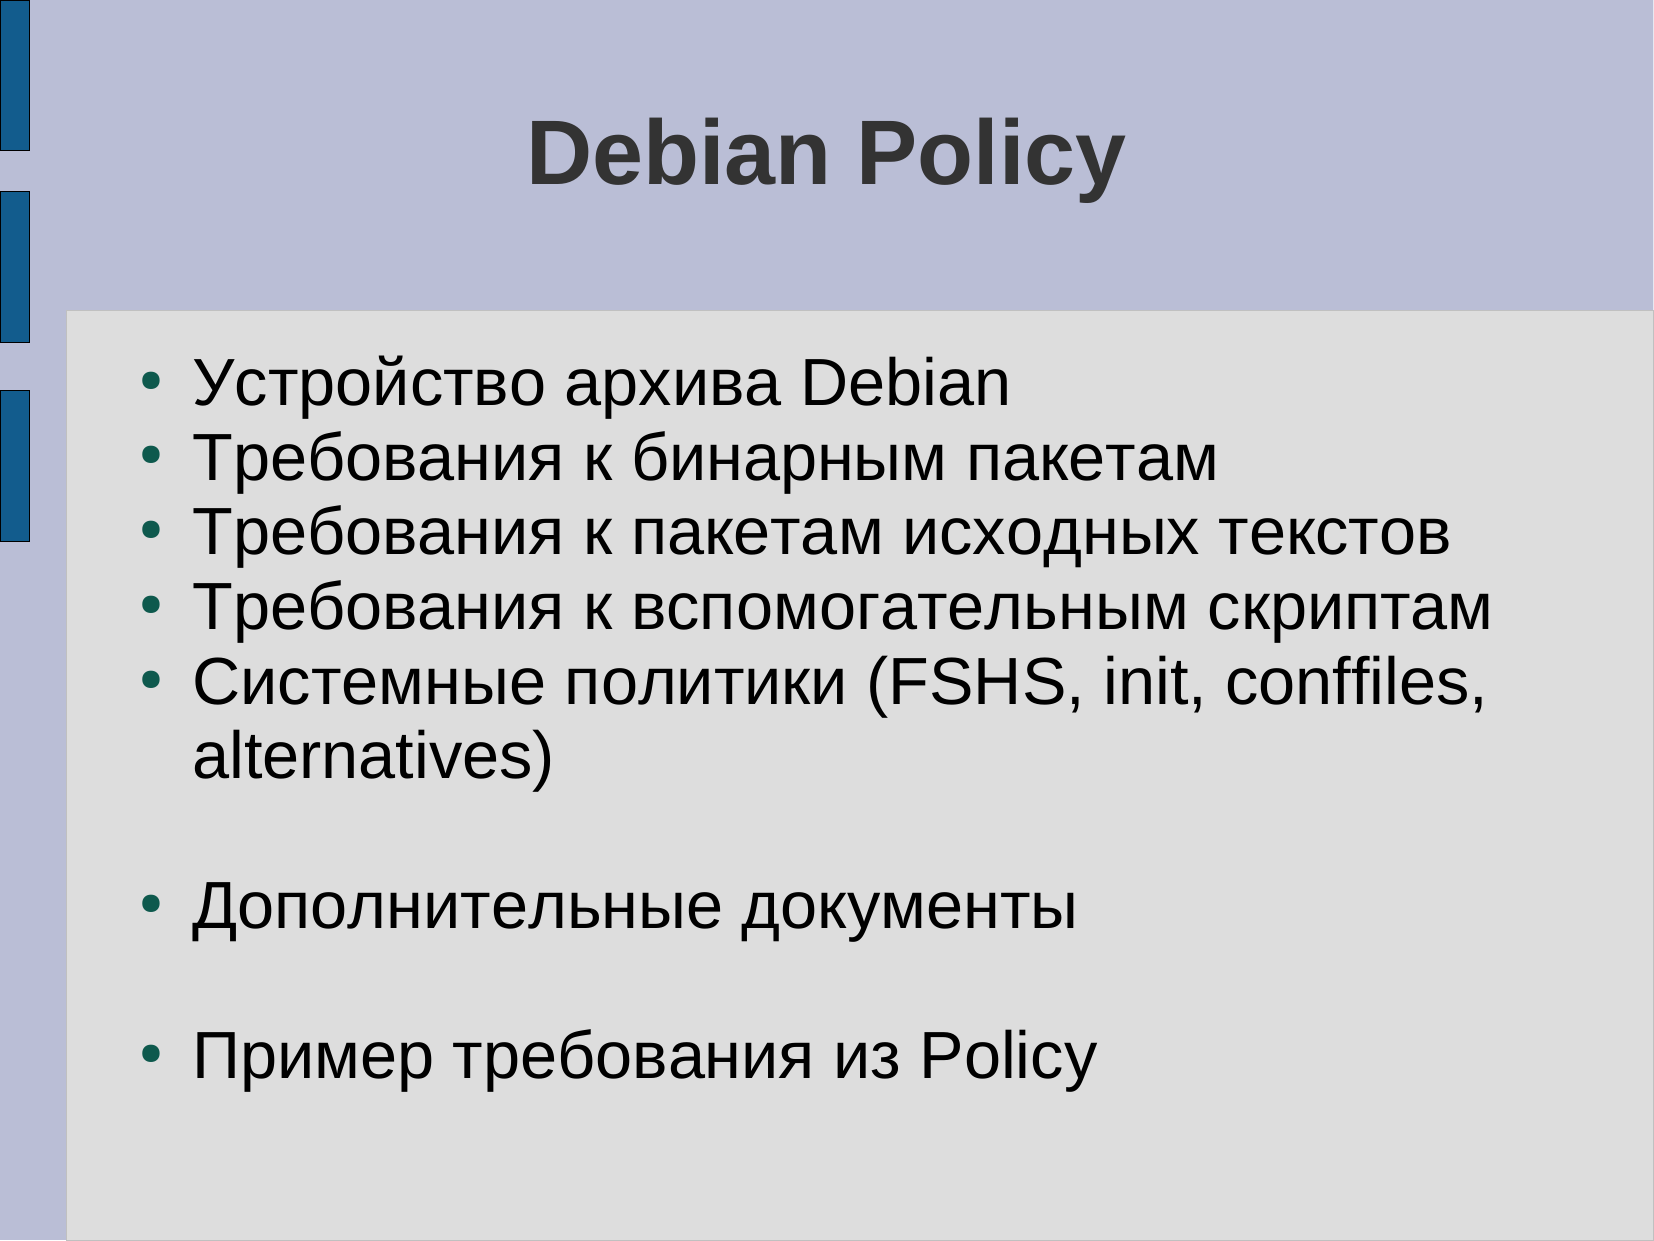

# Debian Policy
Устройство архива Debian
Требования к бинарным пакетам
Требования к пакетам исходных текстов
Требования к вспомогательным скриптам
Системные политики (FSHS, init, conffiles, alternatives)
Дополнительные документы
Пример требования из Policy